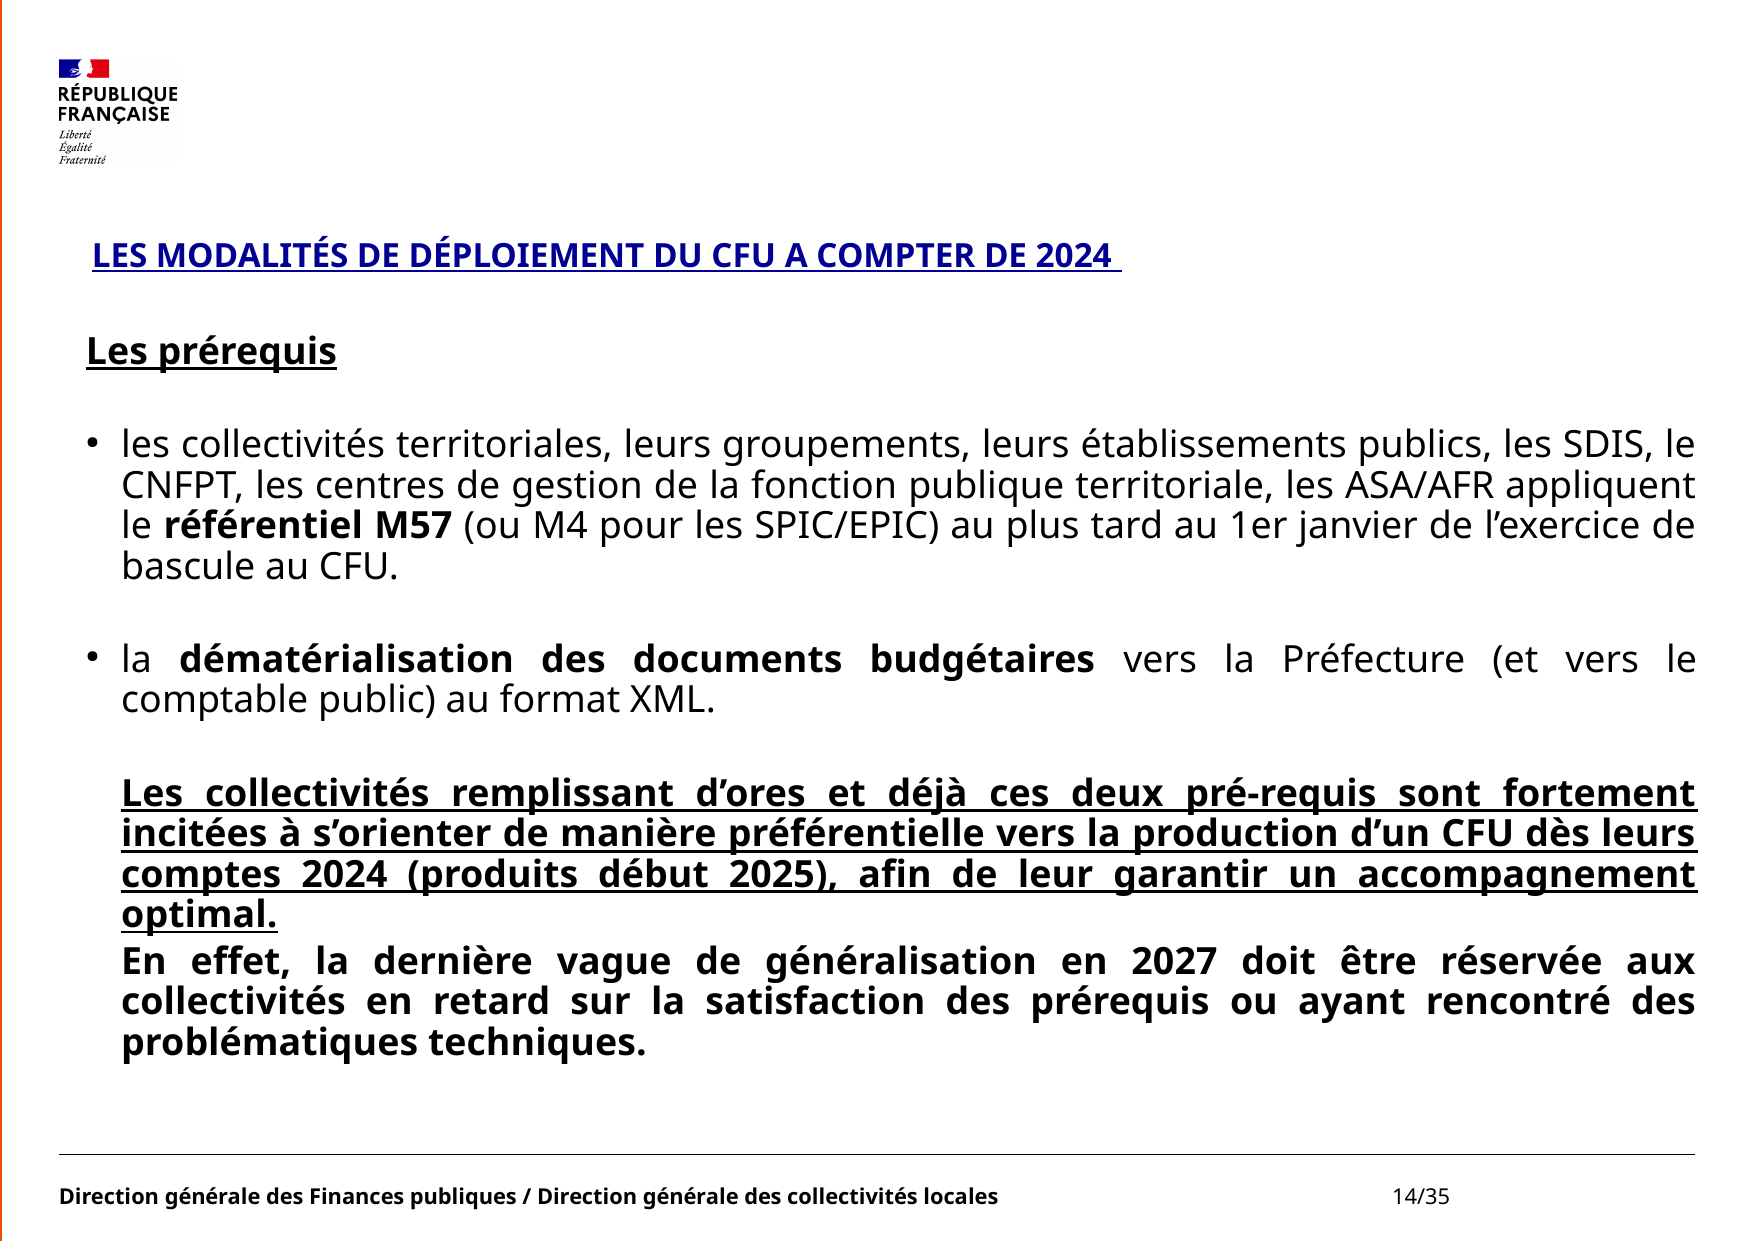

LES MODALITÉS DE DÉPLOIEMENT DU CFU A COMPTER DE 2024
Les prérequis
les collectivités territoriales, leurs groupements, leurs établissements publics, les SDIS, le CNFPT, les centres de gestion de la fonction publique territoriale, les ASA/AFR appliquent le référentiel M57 (ou M4 pour les SPIC/EPIC) au plus tard au 1er janvier de l’exercice de bascule au CFU.
la dématérialisation des documents budgétaires vers la Préfecture (et vers le comptable public) au format XML.
Les collectivités remplissant d’ores et déjà ces deux pré-requis sont fortement incitées à s’orienter de manière préférentielle vers la production d’un CFU dès leurs comptes 2024 (produits début 2025), afin de leur garantir un accompagnement optimal.
En effet, la dernière vague de généralisation en 2027 doit être réservée aux collectivités en retard sur la satisfaction des prérequis ou ayant rencontré des problématiques techniques.